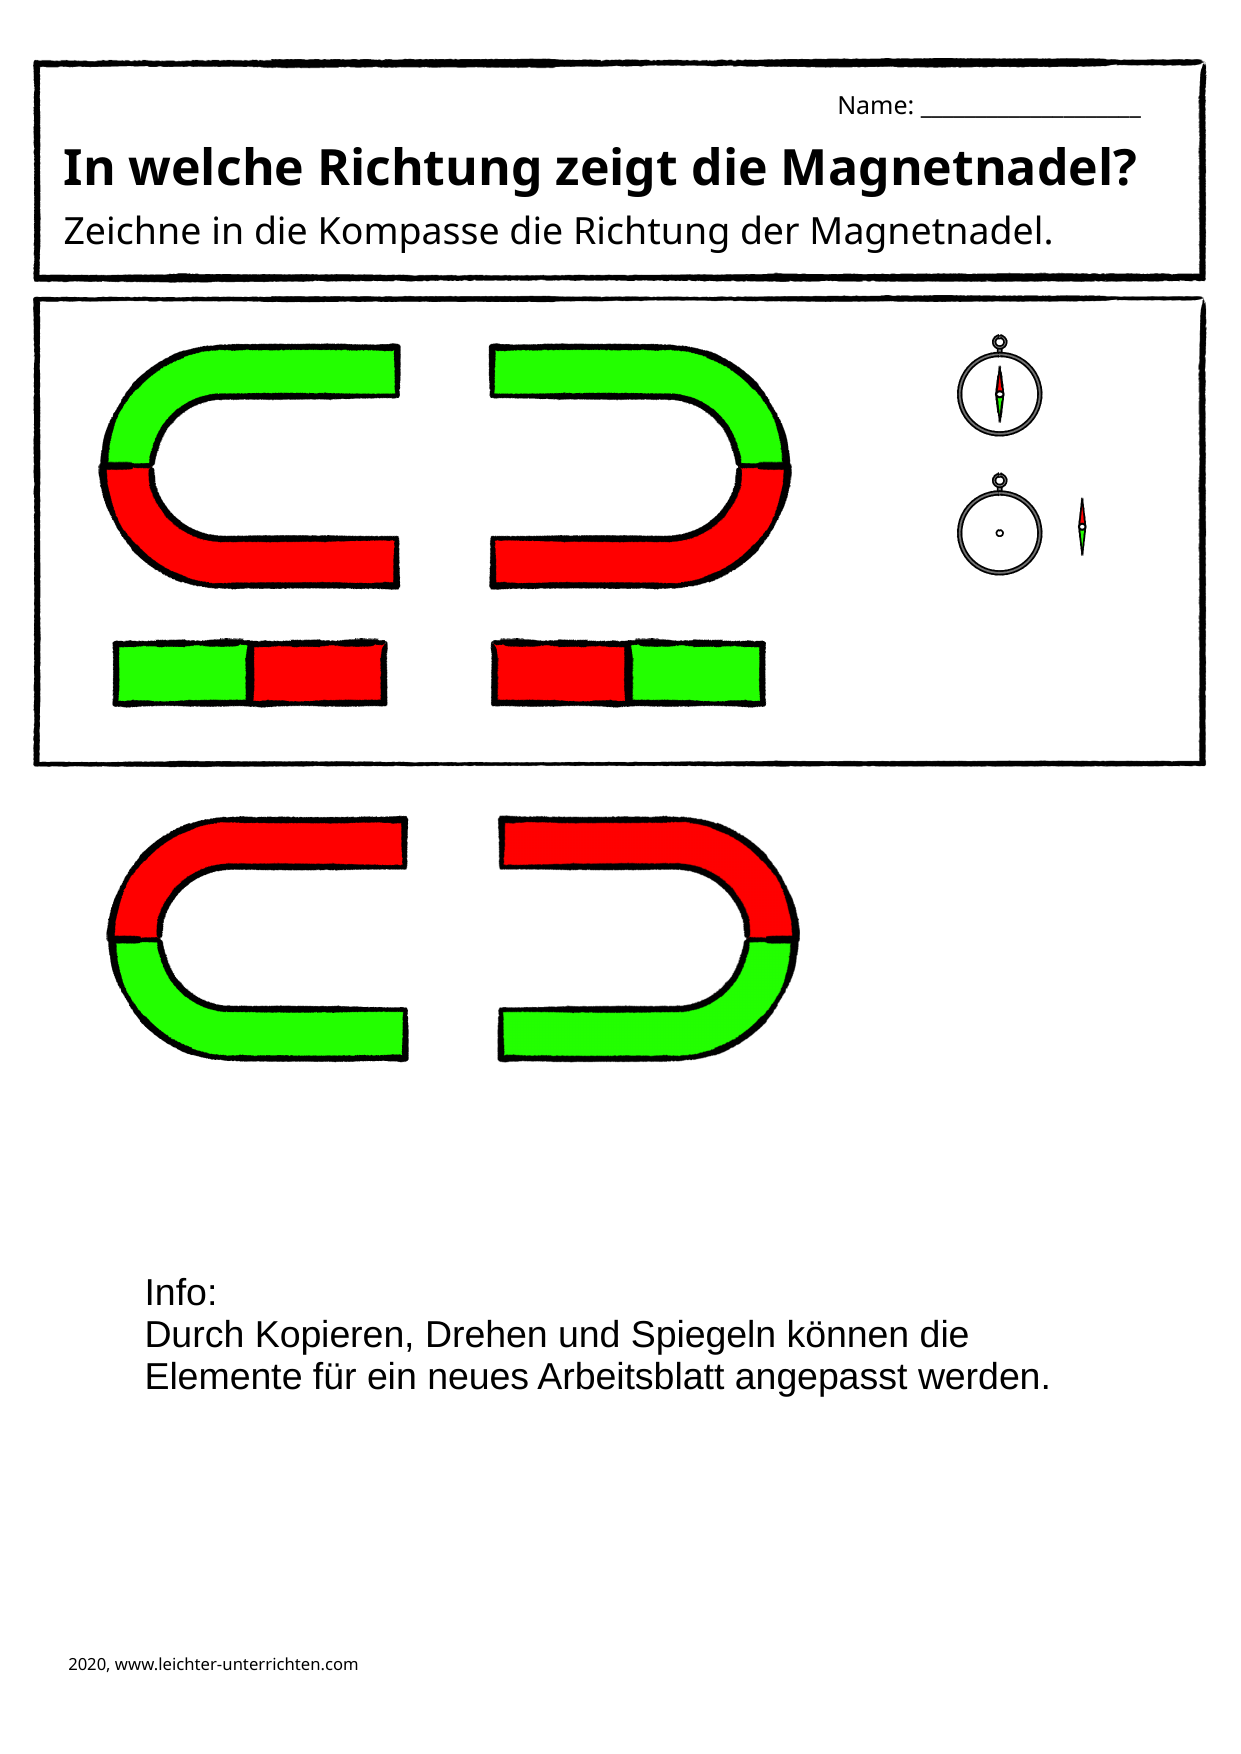

Name: ____________________
In welche Richtung zeigt die Magnetnadel?
Zeichne in die Kompasse die Richtung der Magnetnadel.
Info:
Durch Kopieren, Drehen und Spiegeln können die Elemente für ein neues Arbeitsblatt angepasst werden.
2020, www.leichter-unterrichten.com